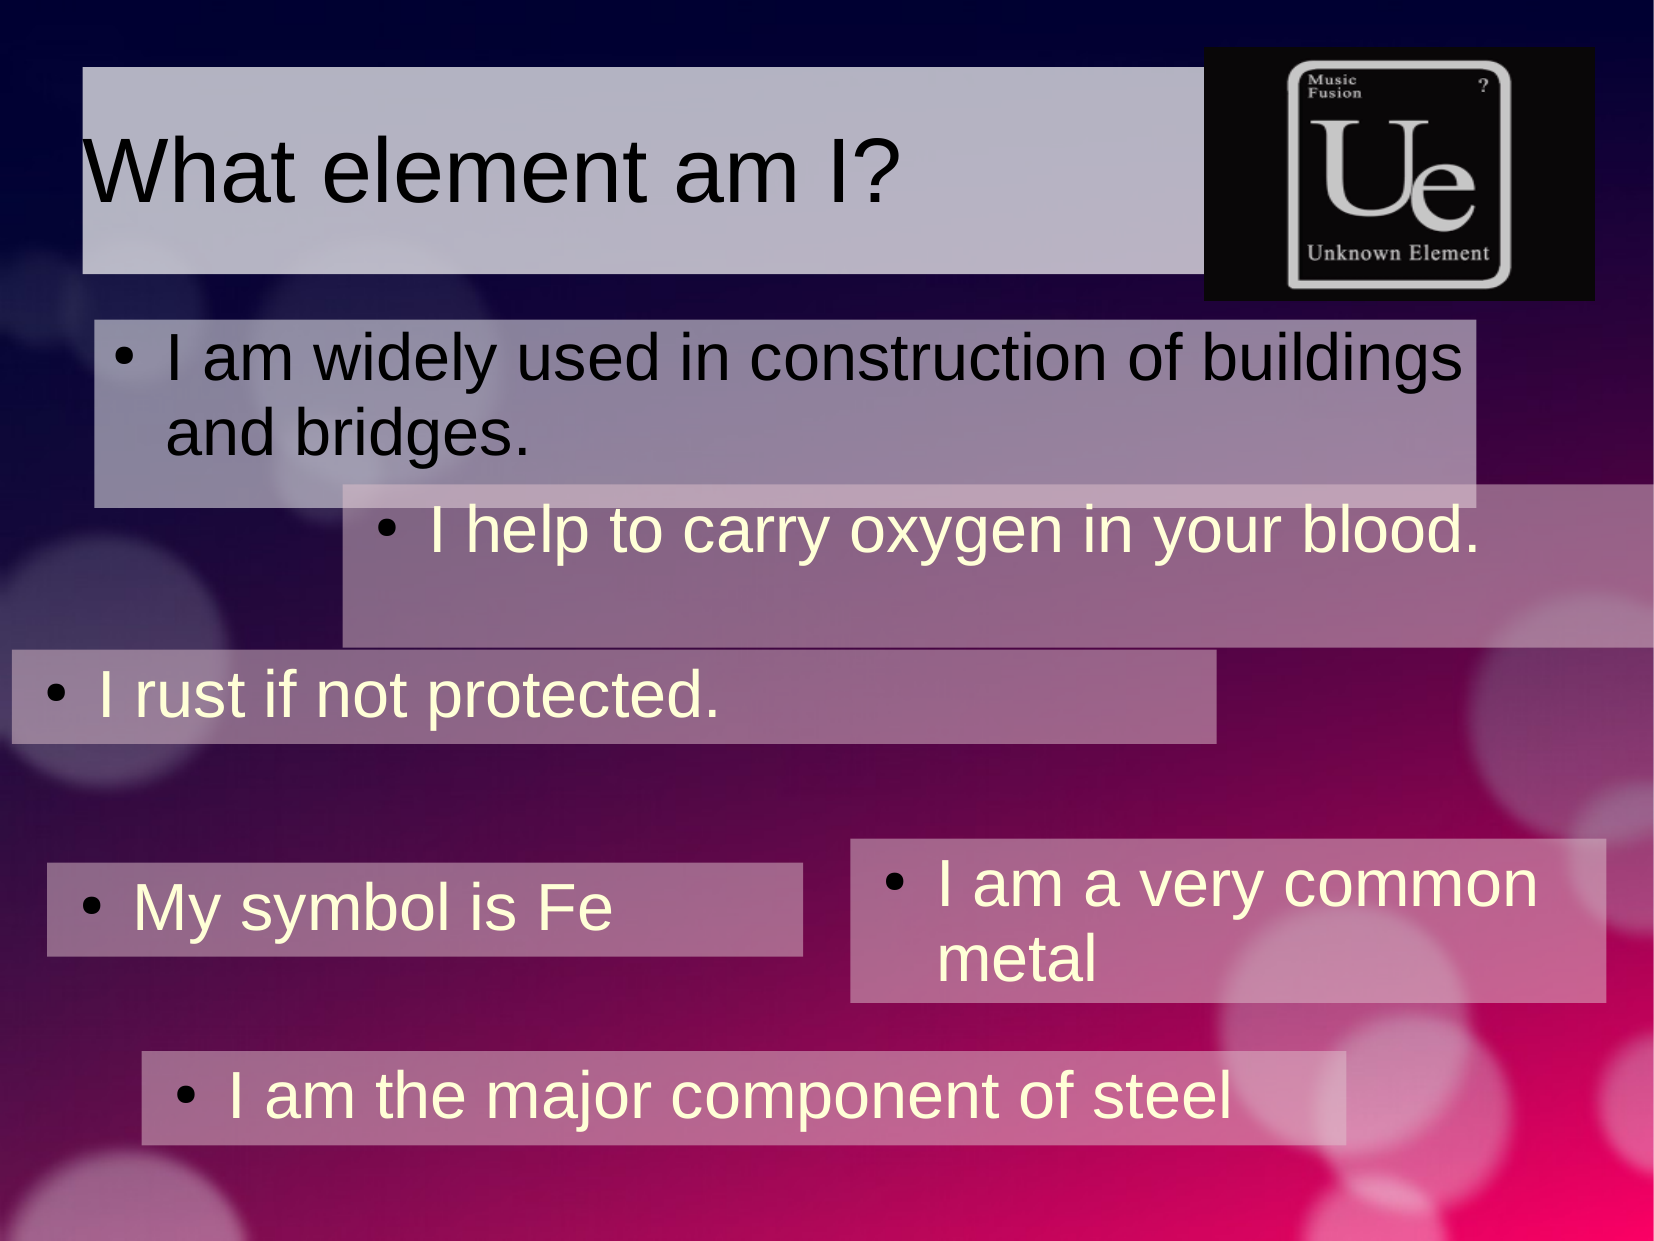

# What element am I?
I am widely used in construction of buildings and bridges.
I help to carry oxygen in your blood.
I rust if not protected.
I am a very common metal
My symbol is Fe
I am the major component of steel